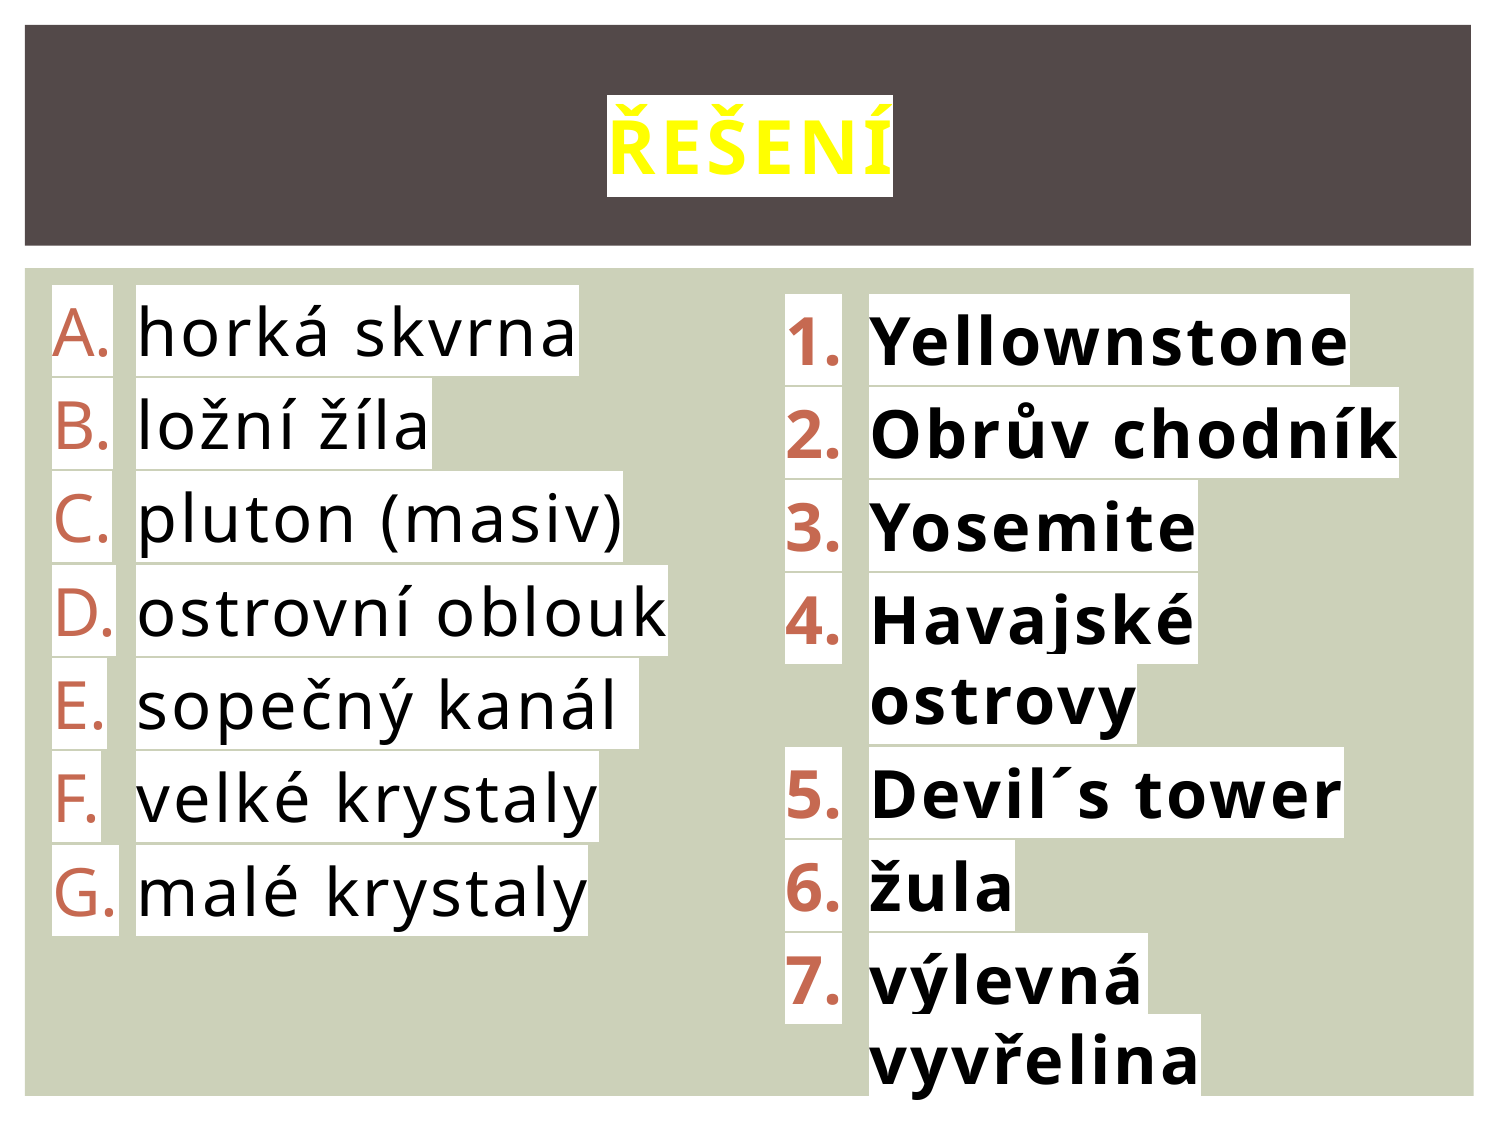

řešení
# horká skvrna
ložní žíla
pluton (masiv)
ostrovní oblouk
sopečný kanál
velké krystaly
malé krystaly
Yellownstone
Obrův chodník
Yosemite
Havajské ostrovy
Devil´s tower
žula
výlevná vyvřelina